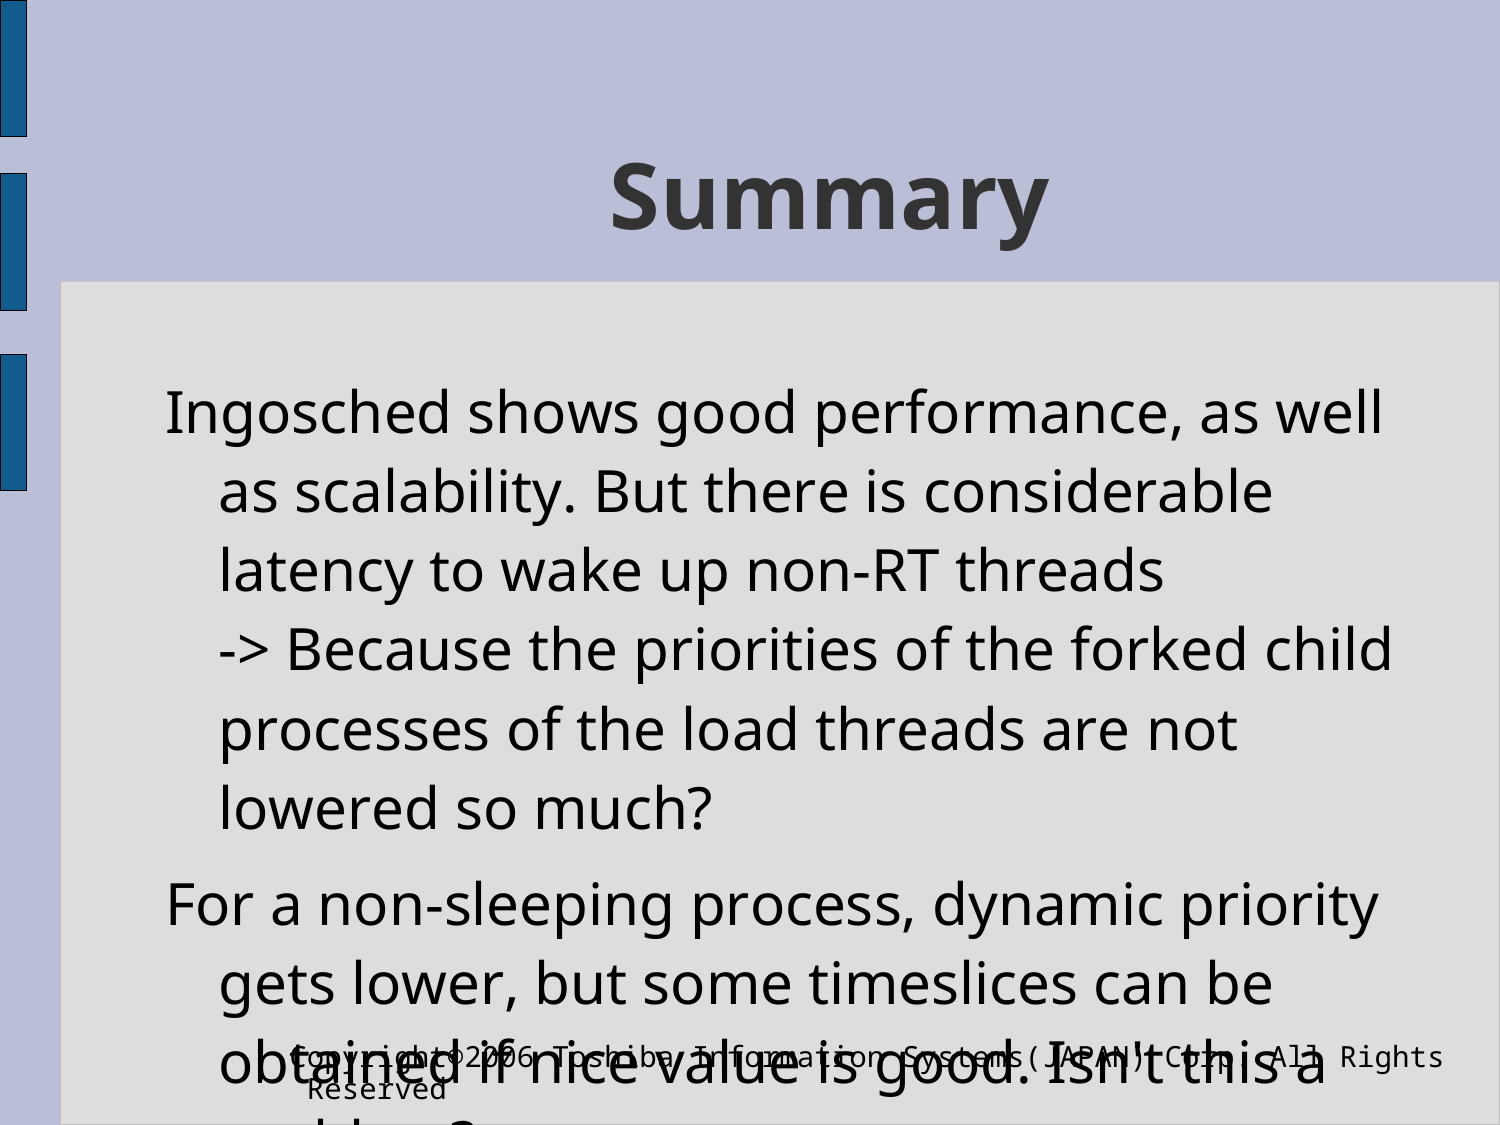

# Summary
Ingosched shows good performance, as well as scalability. But there is considerable latency to wake up non-RT threads
-> Because the priorities of the forked child processes of the load threads are not lowered so much?
For a non-sleeping process, dynamic priority gets lower, but some timeslices can be obtained if nice value is good. Isn't this a problem?
(Although there are exceptional cases,) response less than 1ms can be expected if RT thread used
Copyright©2006 Toshiba Information Systems(JAPAN) Corp. All Rights Reserved